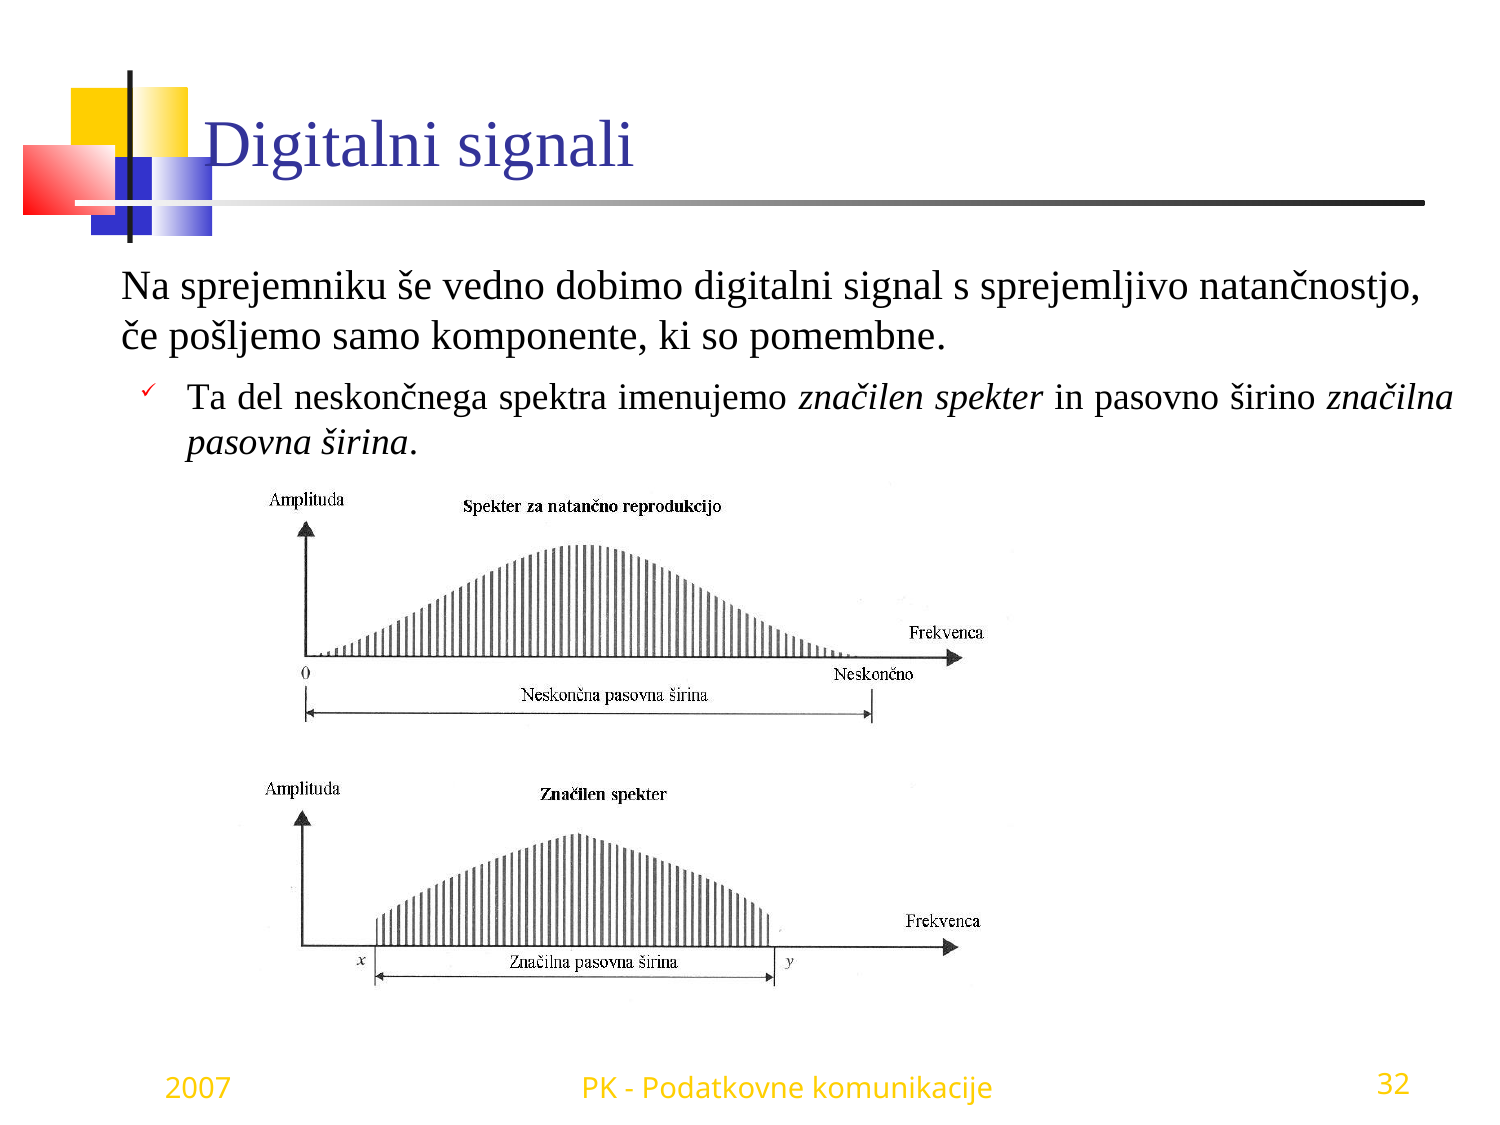

# Digitalni signali
	Na sprejemniku še vedno dobimo digitalni signal s sprejemljivo natančnostjo, če pošljemo samo komponente, ki so pomembne.
Ta del neskončnega spektra imenujemo značilen spekter in pasovno širino značilna pasovna širina.
2007
PK - Podatkovne komunikacije